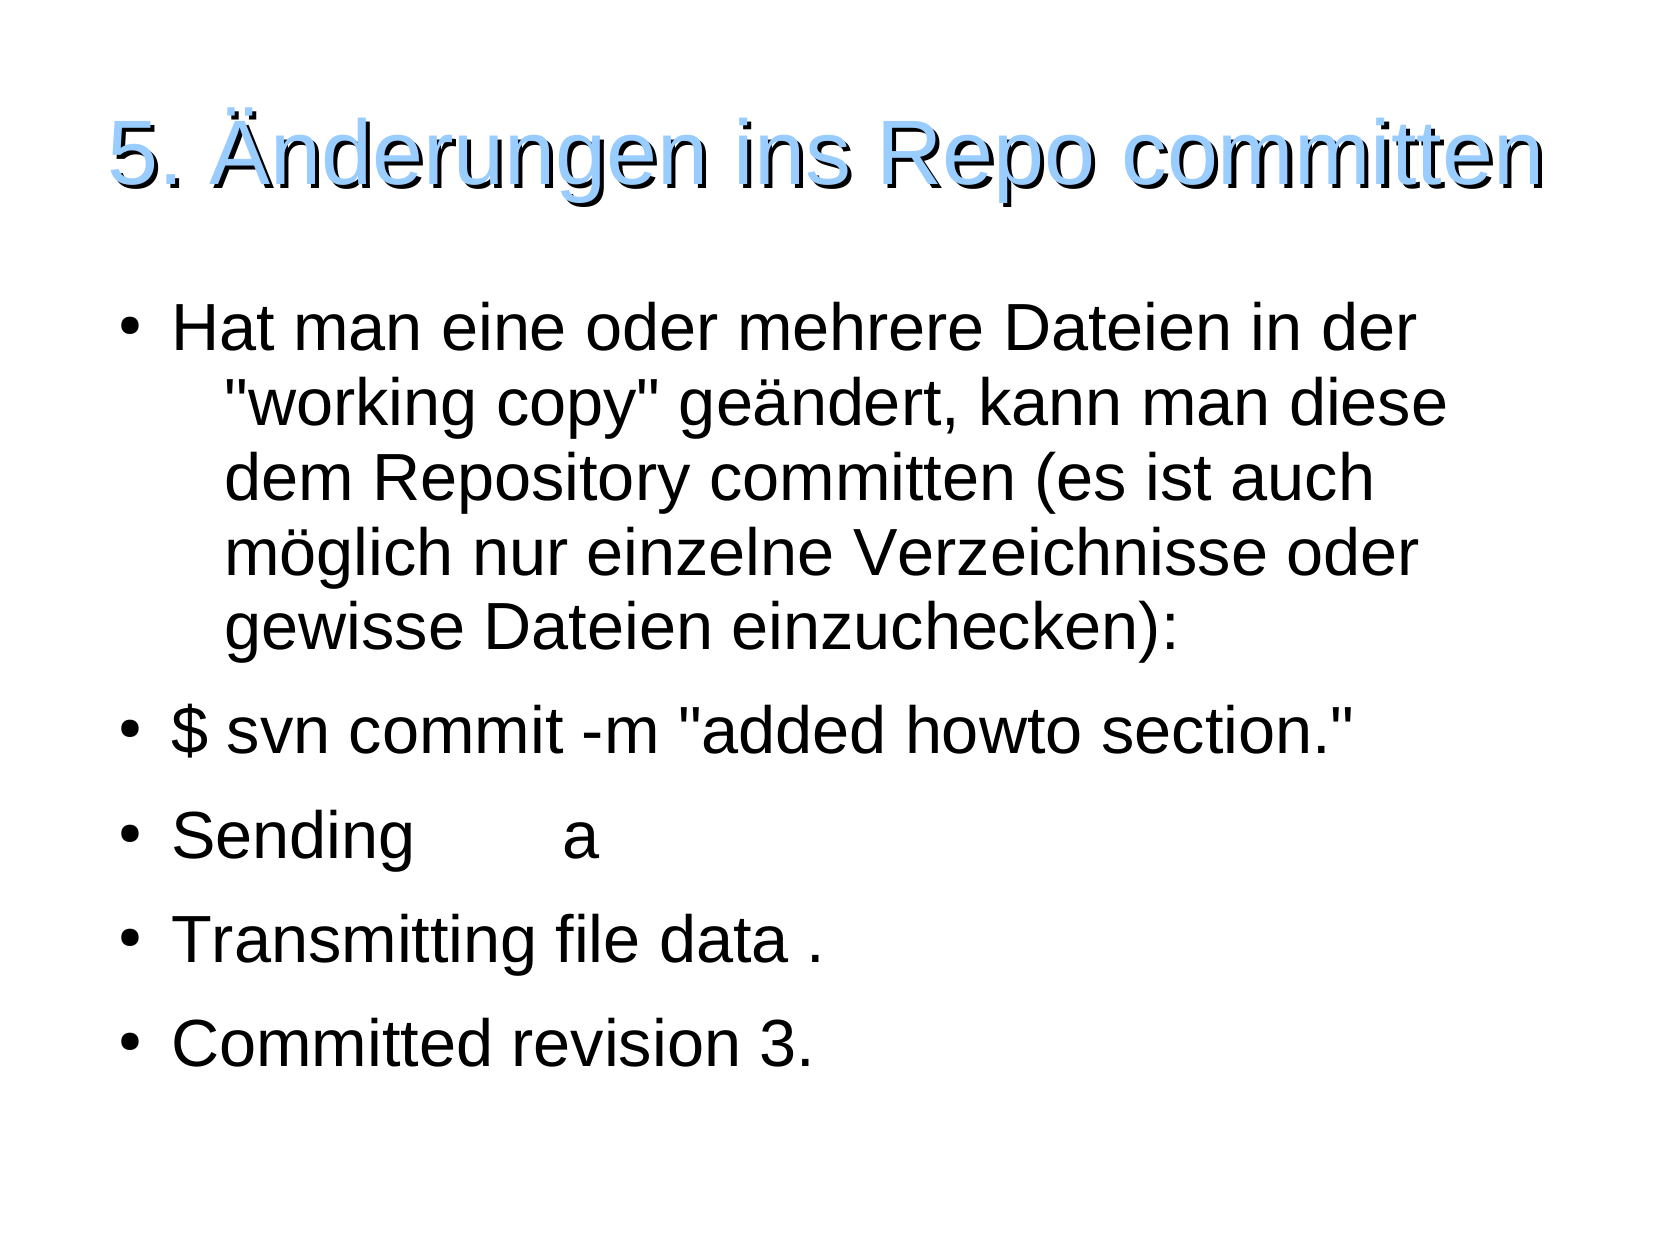

# 5. Änderungen ins Repo committen
Hat man eine oder mehrere Dateien in der "working copy" geändert, kann man diese dem Repository committen (es ist auch möglich nur einzelne Verzeichnisse oder gewisse Dateien einzuchecken):
$ svn commit -m "added howto section."
Sending a
Transmitting file data .
Committed revision 3.